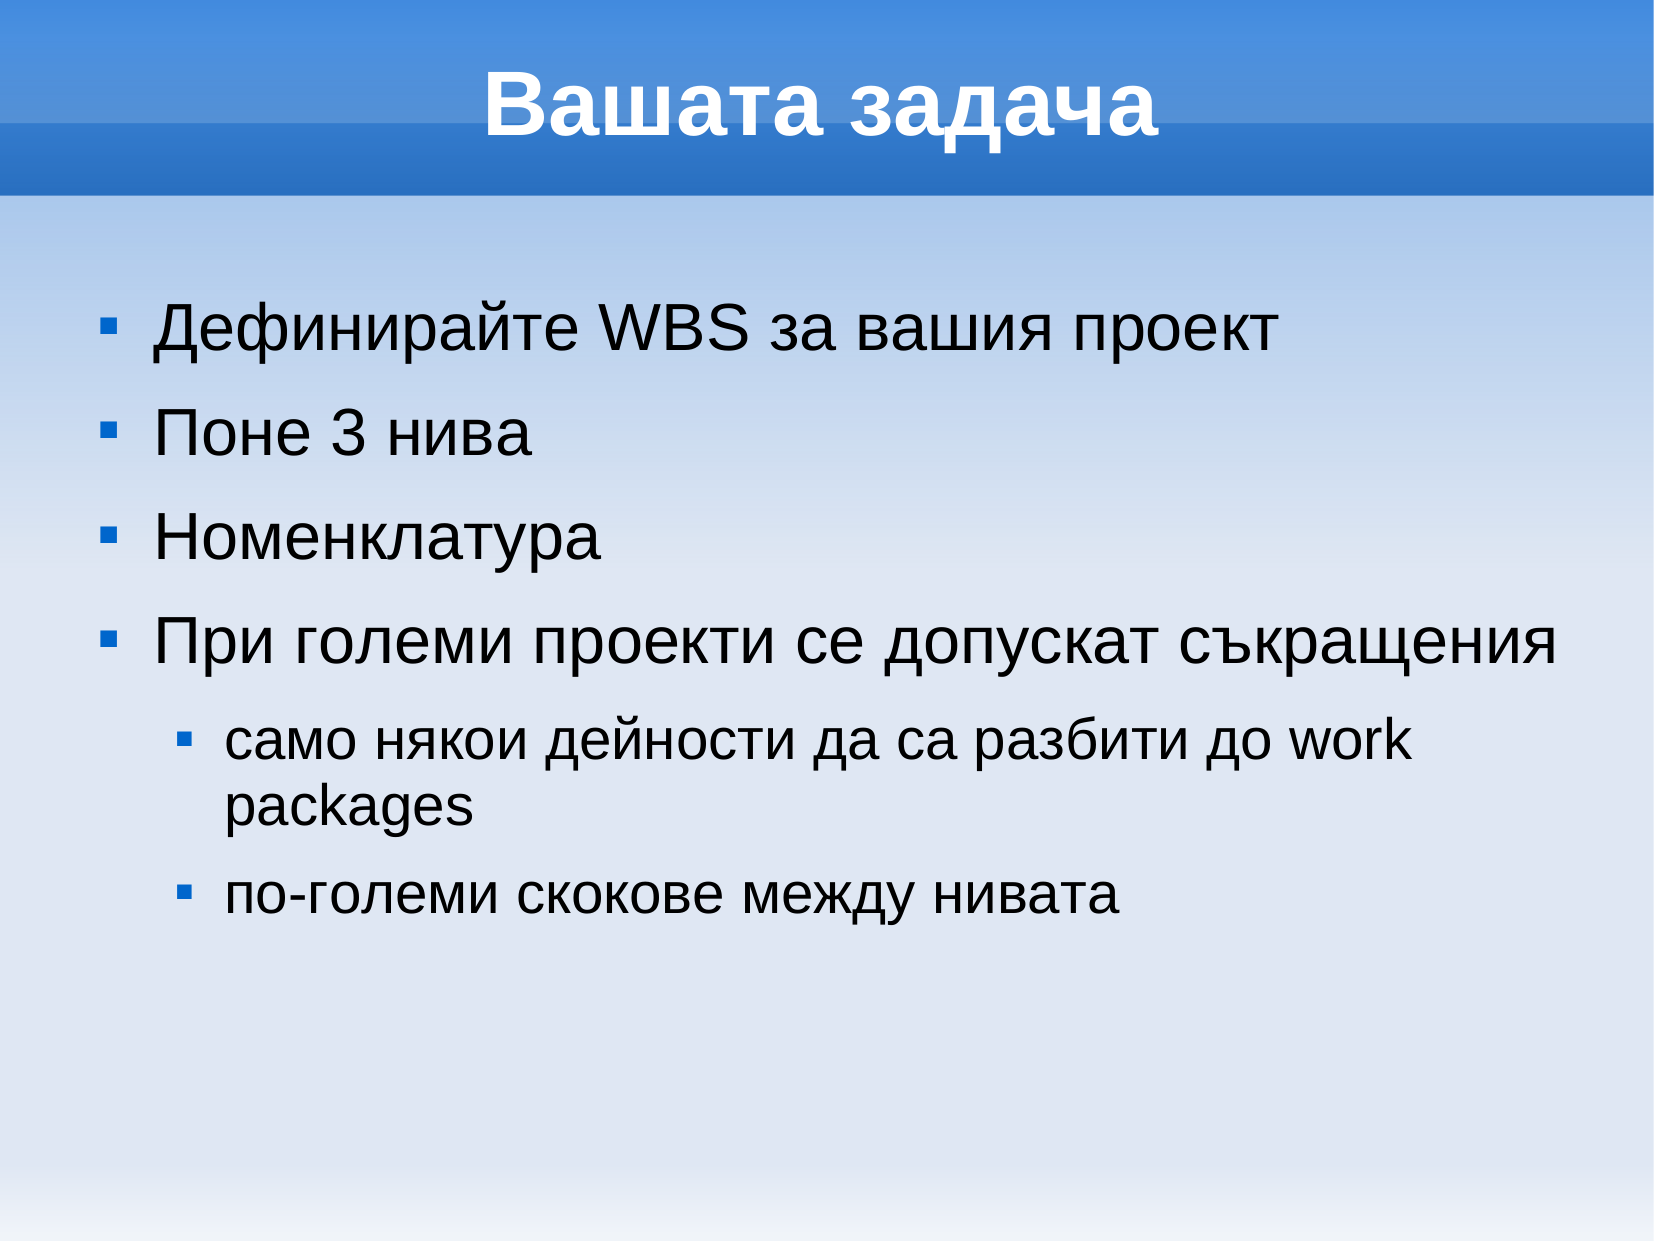

# Вашата задача
Дефинирайте WBS за вашия проект
Поне 3 нива
Номенклатура
При големи проекти се допускат съкращения
само някои дейности да са разбити до work packages
по-големи скокове между нивата